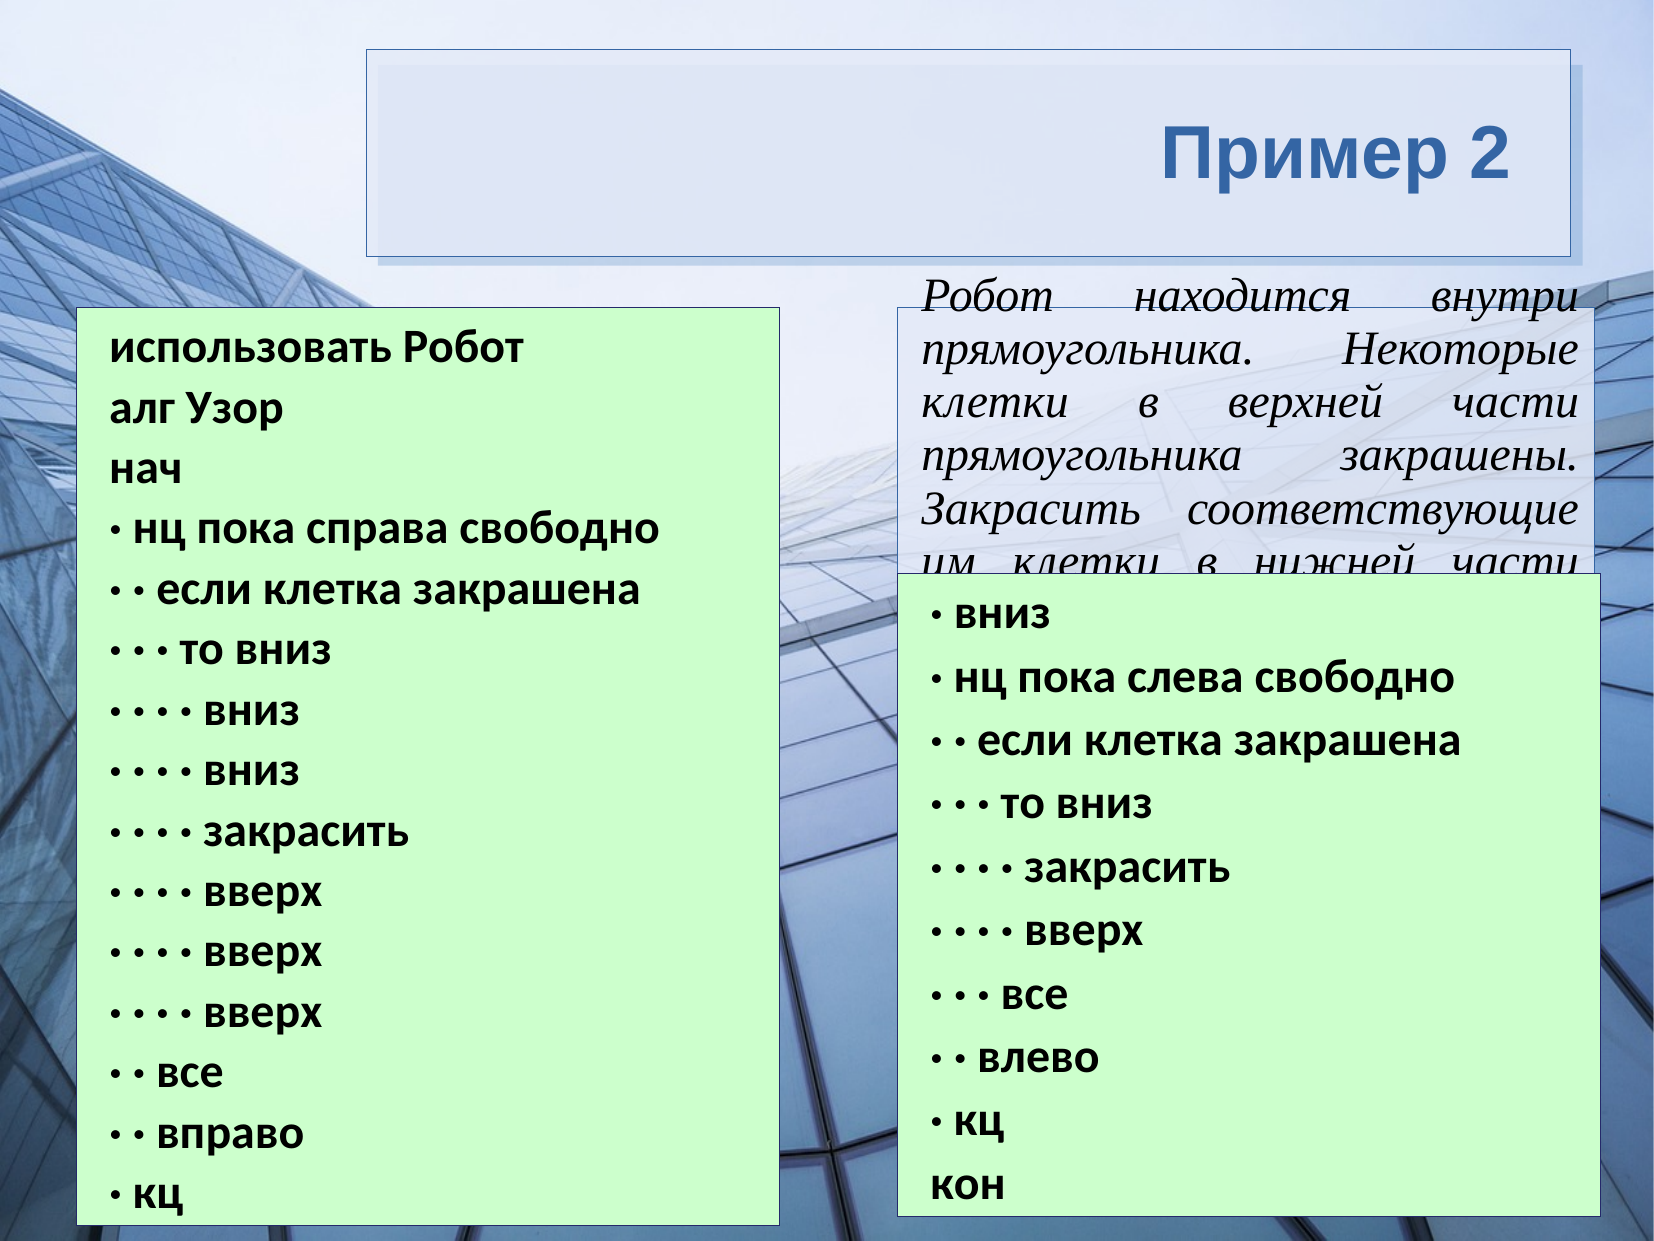

# Пример 2
использовать Робот
алг Узор
нач
· нц пока справа свободно
· · если клетка закрашена
· · · то вниз
· · · · вниз
· · · · вниз
· · · · закрасить
· · · · вверх
· · · · вверх
· · · · вверх
· · все
· · вправо
· кц
Робот находится внутри прямоугольника. Некоторые клетки в верхней части прямоугольника закрашены. Закрасить соответствующие им клетки в нижней части прямоугольника.
· вниз
· нц пока слева свободно
· · если клетка закрашена
· · · то вниз
· · · · закрасить
· · · · вверх
· · · все
· · влево
· кц
кон